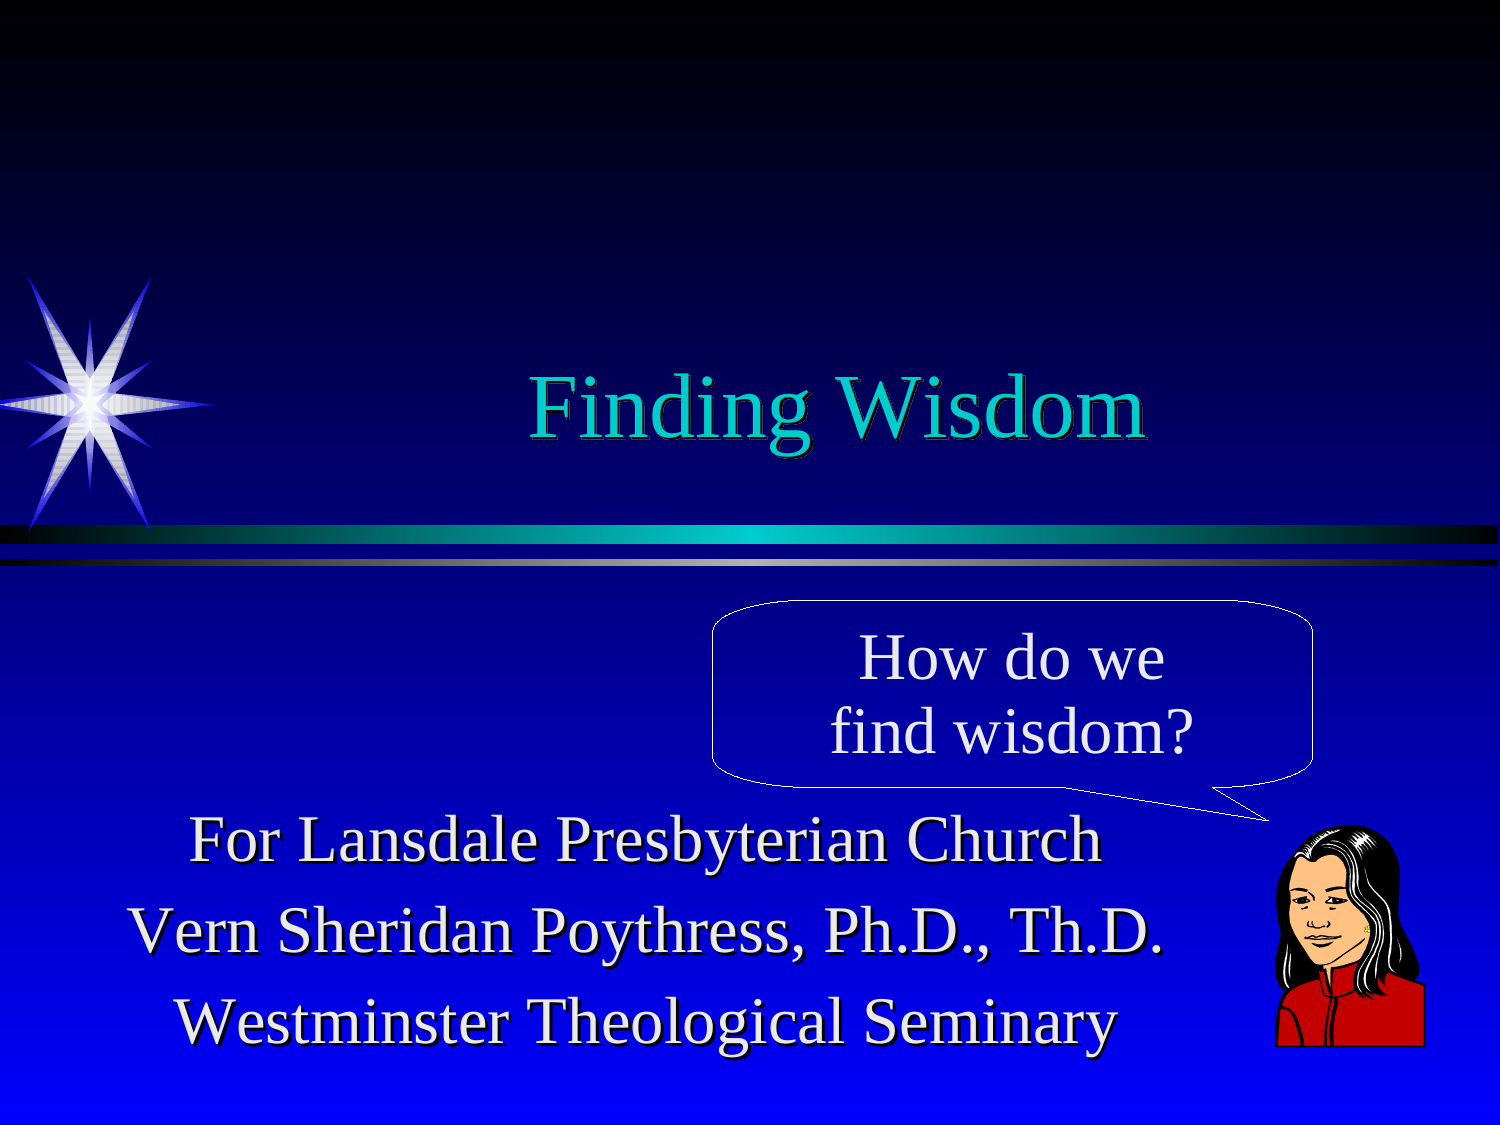

# Finding Wisdom
How do we
find wisdom?
For Lansdale Presbyterian Church
Vern Sheridan Poythress, Ph.D., Th.D.
Westminster Theological Seminary